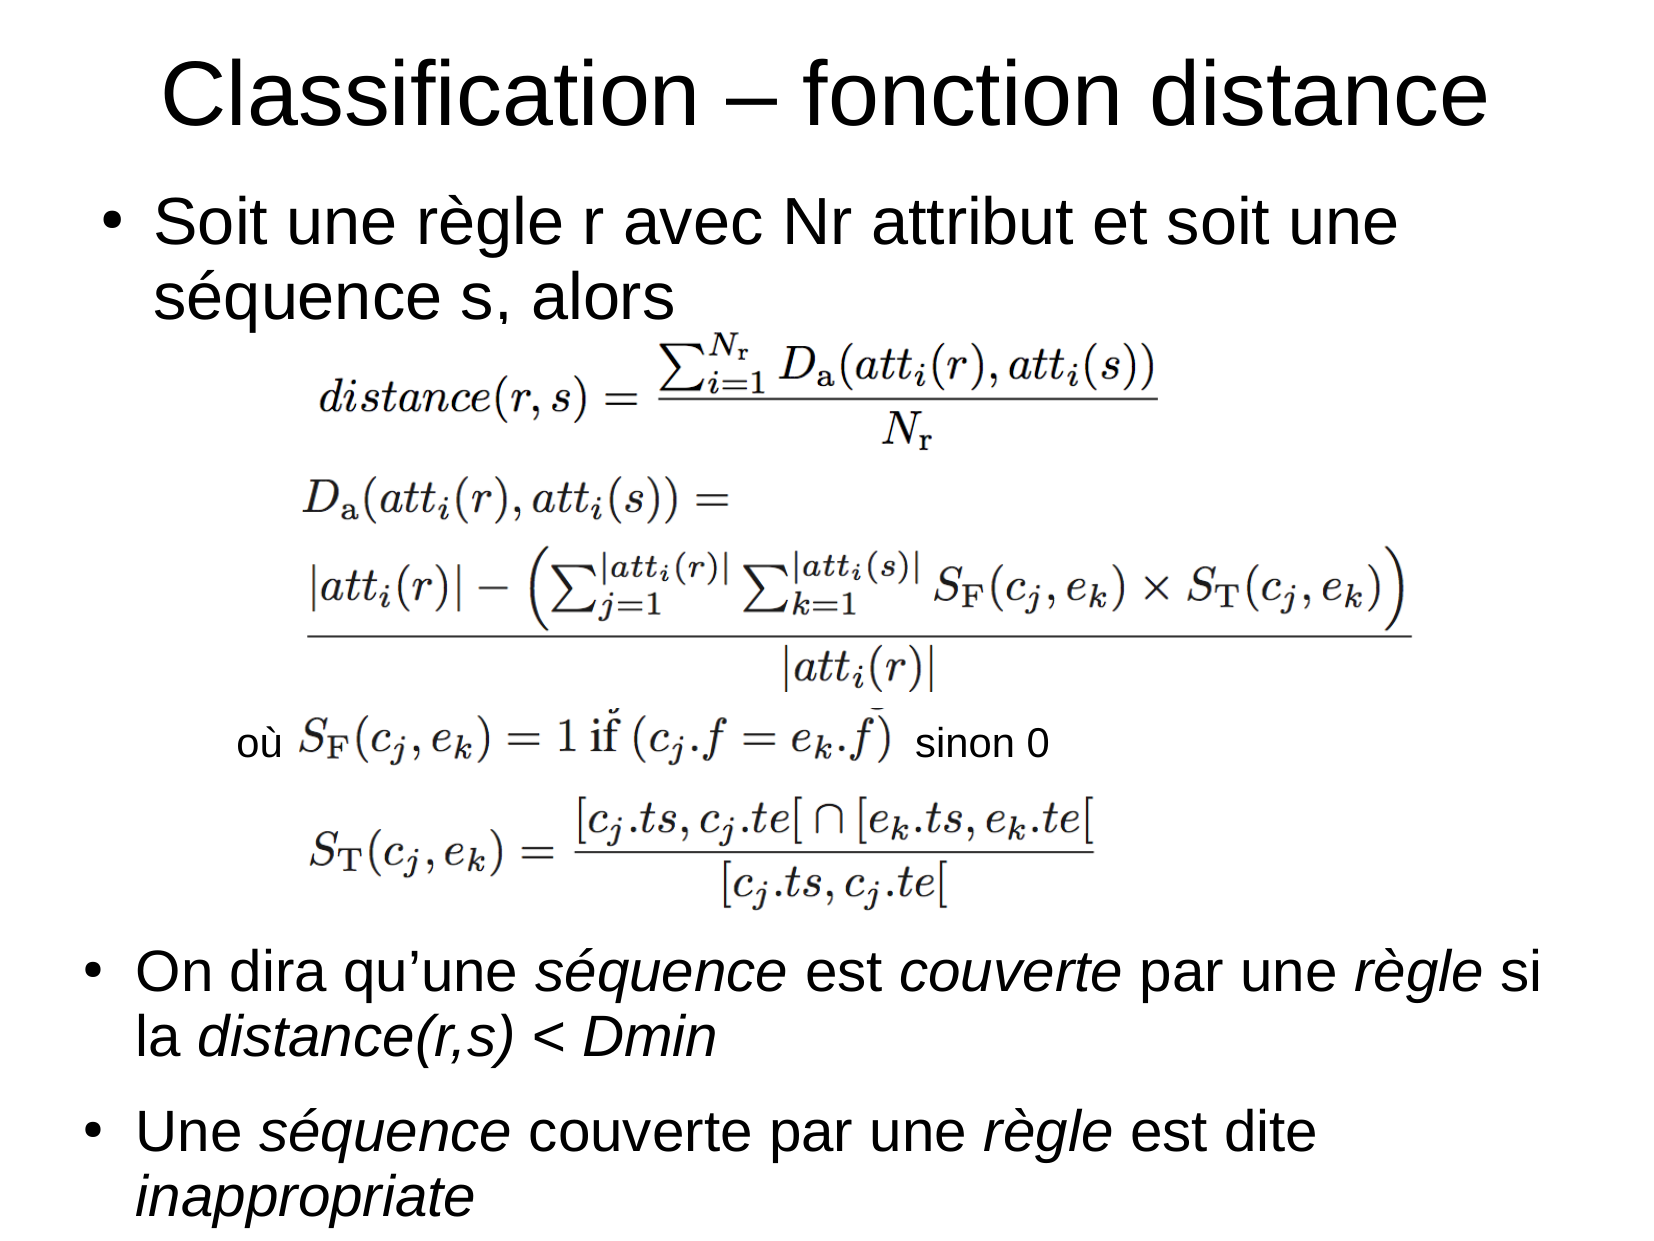

# Classification – fonction distance
Soit une règle r avec Nr attribut et soit une séquence s, alors
où sinon 0
On dira qu’une séquence est couverte par une règle si la distance(r,s) < Dmin
Une séquence couverte par une règle est dite inappropriate